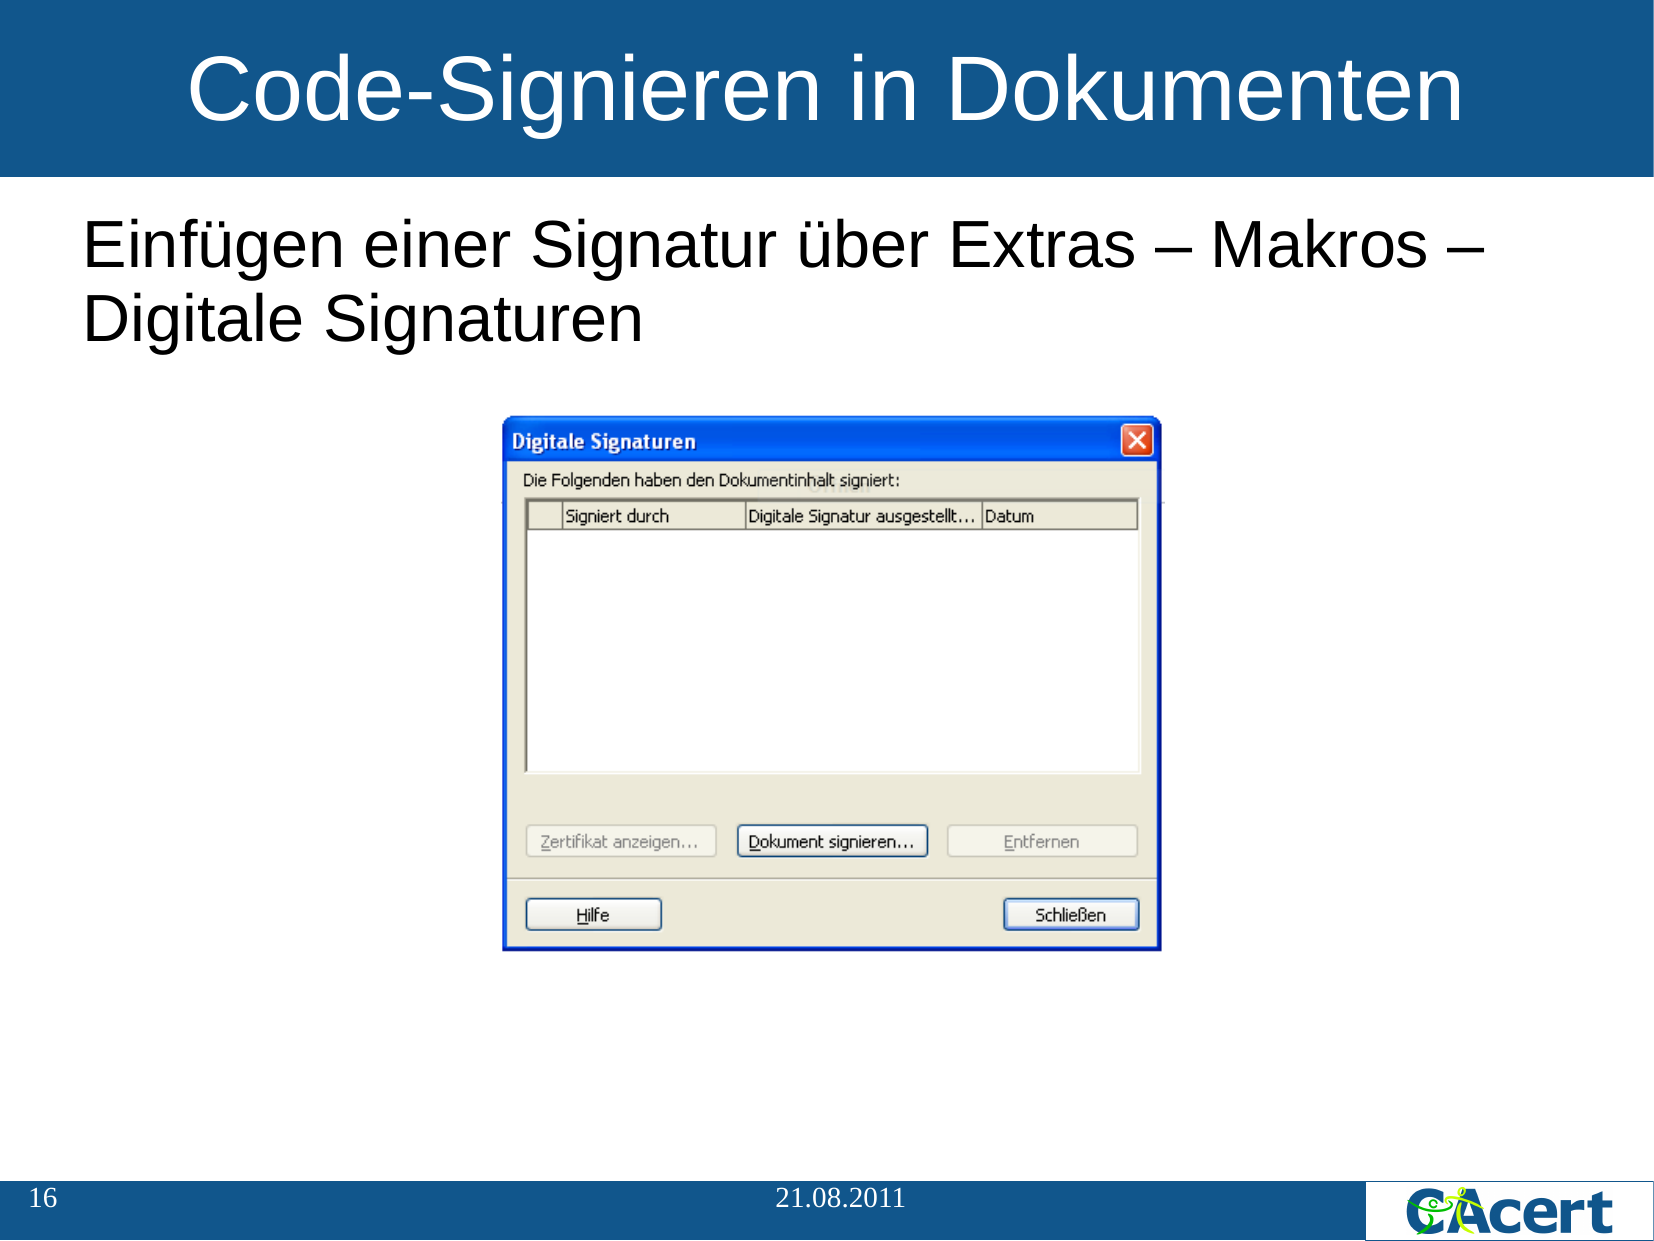

# Code-Signieren in Dokumenten
Einfügen einer Signatur über Extras – Makros – Digitale Signaturen
16
21.08.2011